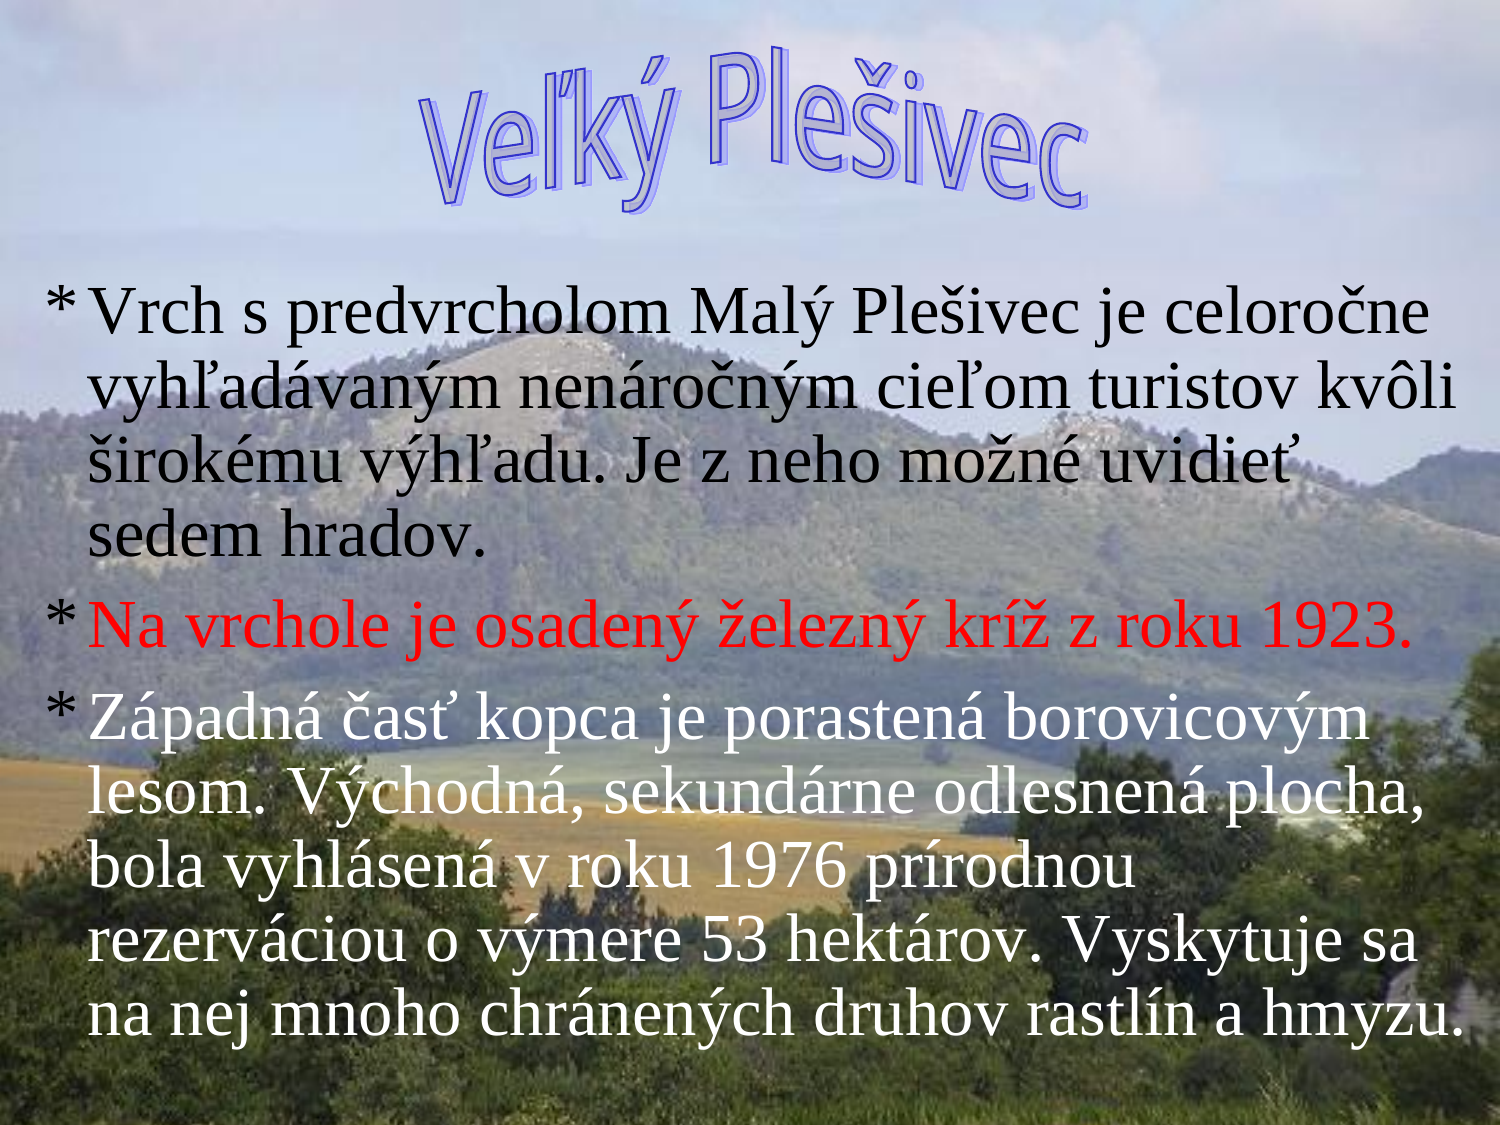

Veľký Plešivec
# Vrch s predvrcholom Malý Plešivec je celoročne vyhľadávaným nenáročným cieľom turistov kvôli širokému výhľadu. Je z neho možné uvidieť sedem hradov.
Na vrchole je osadený železný kríž z roku 1923.
Západná časť kopca je porastená borovicovým lesom. Východná, sekundárne odlesnená plocha, bola vyhlásená v roku 1976 prírodnou rezerváciou o výmere 53 hektárov. Vyskytuje sa na nej mnoho chránených druhov rastlín a hmyzu.